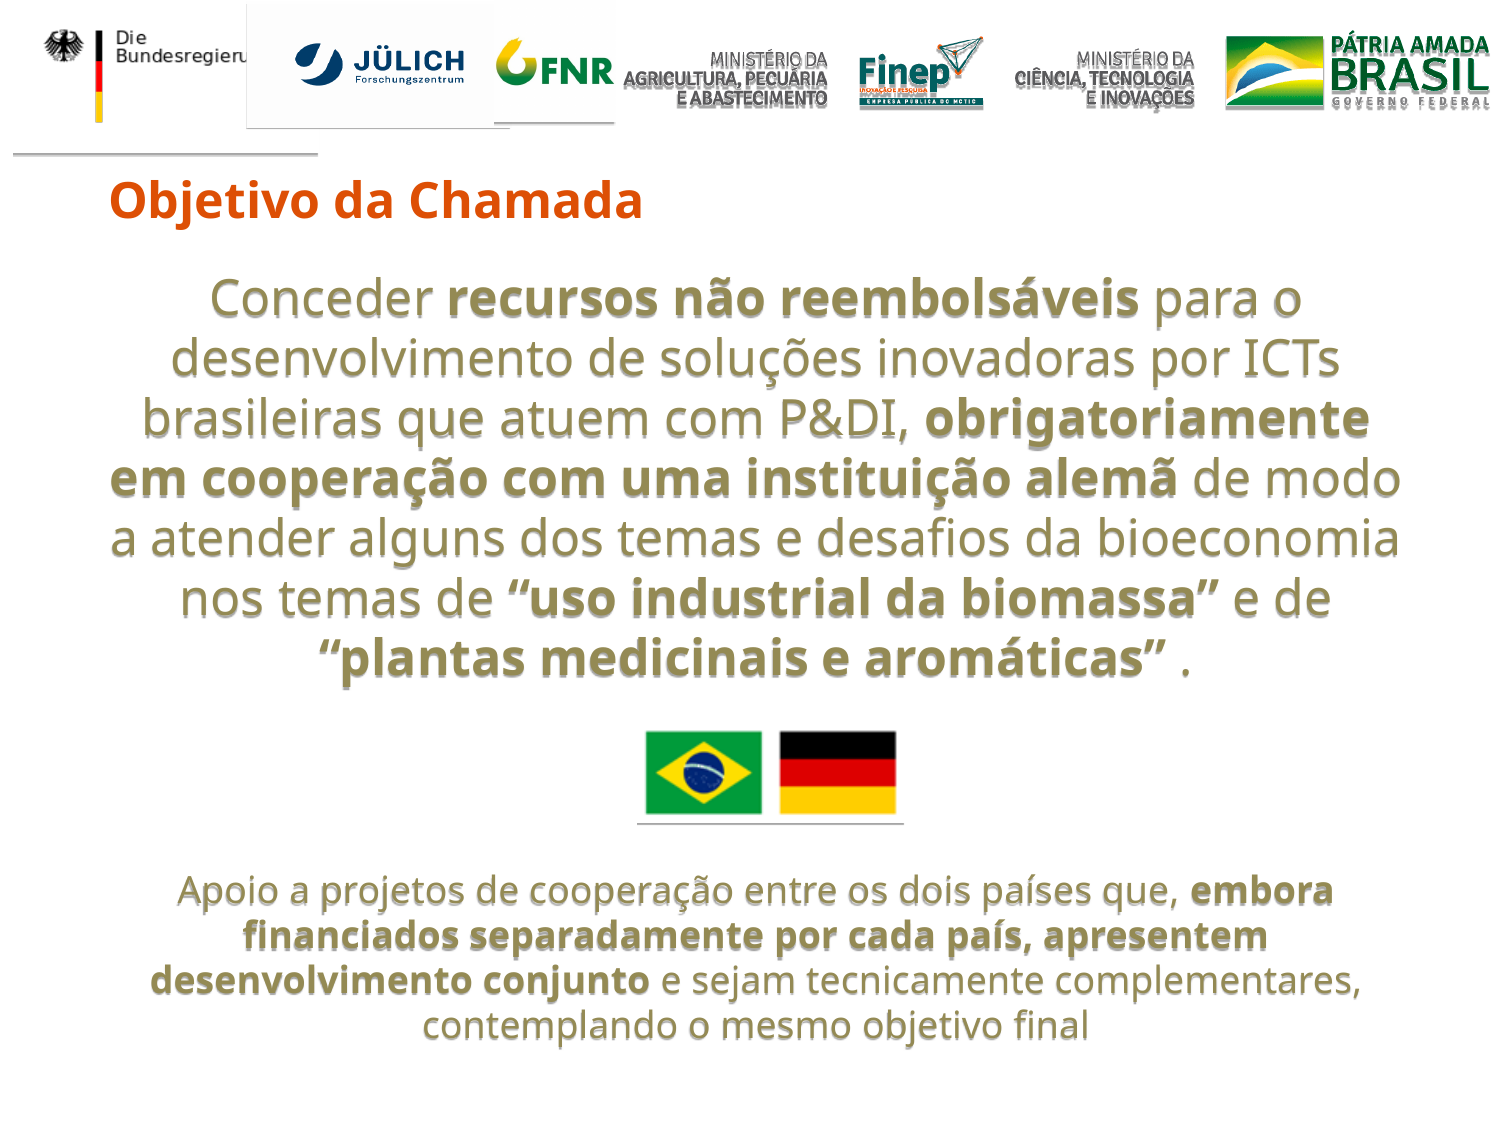

Objetivo da Chamada
# Conceder recursos não reembolsáveis para o desenvolvimento de soluções inovadoras por ICTs brasileiras que atuem com P&DI, obrigatoriamente em cooperação com uma instituição alemã de modo a atender alguns dos temas e desafios da bioeconomia nos temas de “uso industrial da biomassa” e de “plantas medicinais e aromáticas” . Apoio a projetos de cooperação entre os dois países que, embora financiados separadamente por cada país, apresentem desenvolvimento conjunto e sejam tecnicamente complementares, contemplando o mesmo objetivo final